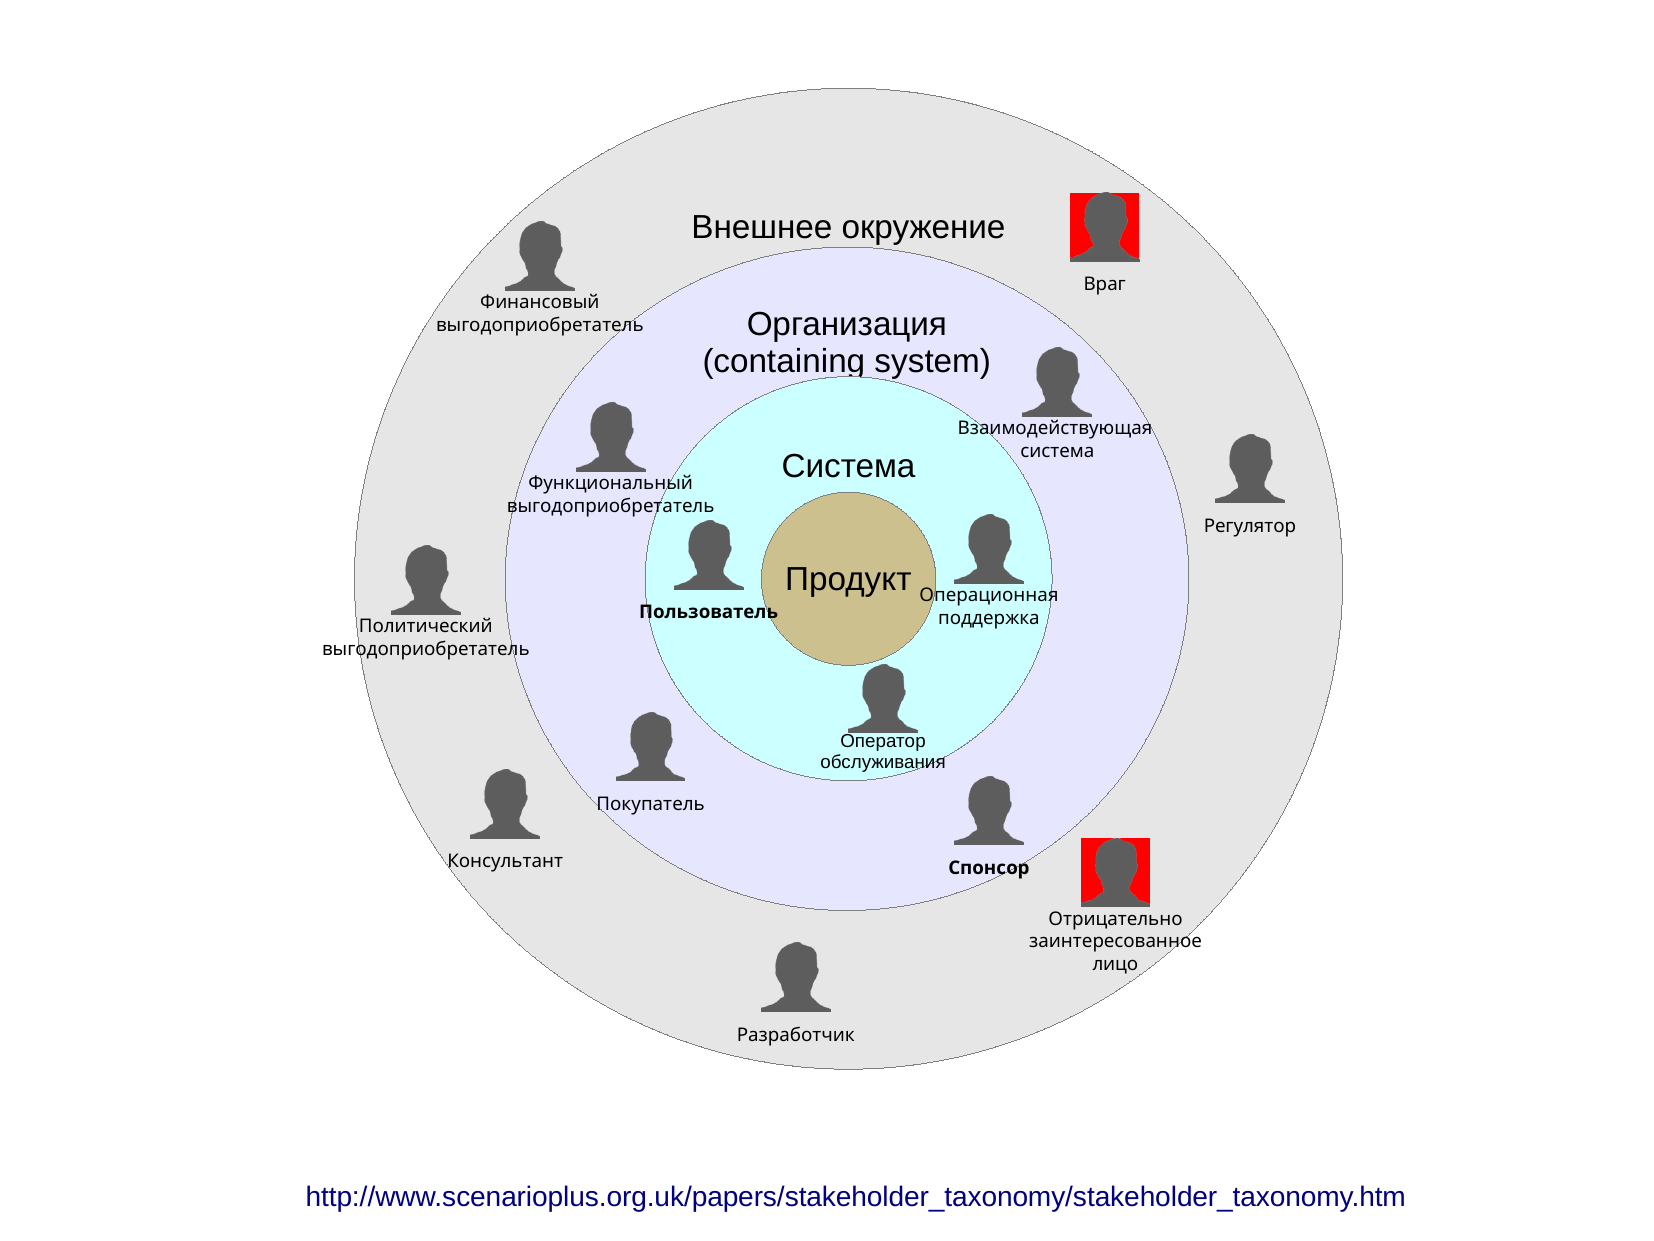

Внешнее окружение
Враг
Финансовый
выгодоприобретатель
Организация
(containing system)
Взаимодействующая
система
Система
Функциональный
выгодоприобретатель
Регулятор
Продукт
Операционная
поддержка
Пользователь
Политический
выгодоприобретатель
Оператор
обслуживания
Покупатель
Консультант
Спонсор
Отрицательно
заинтересованное
лицо
Разработчик
http://www.scenarioplus.org.uk/papers/stakeholder_taxonomy/stakeholder_taxonomy.htm